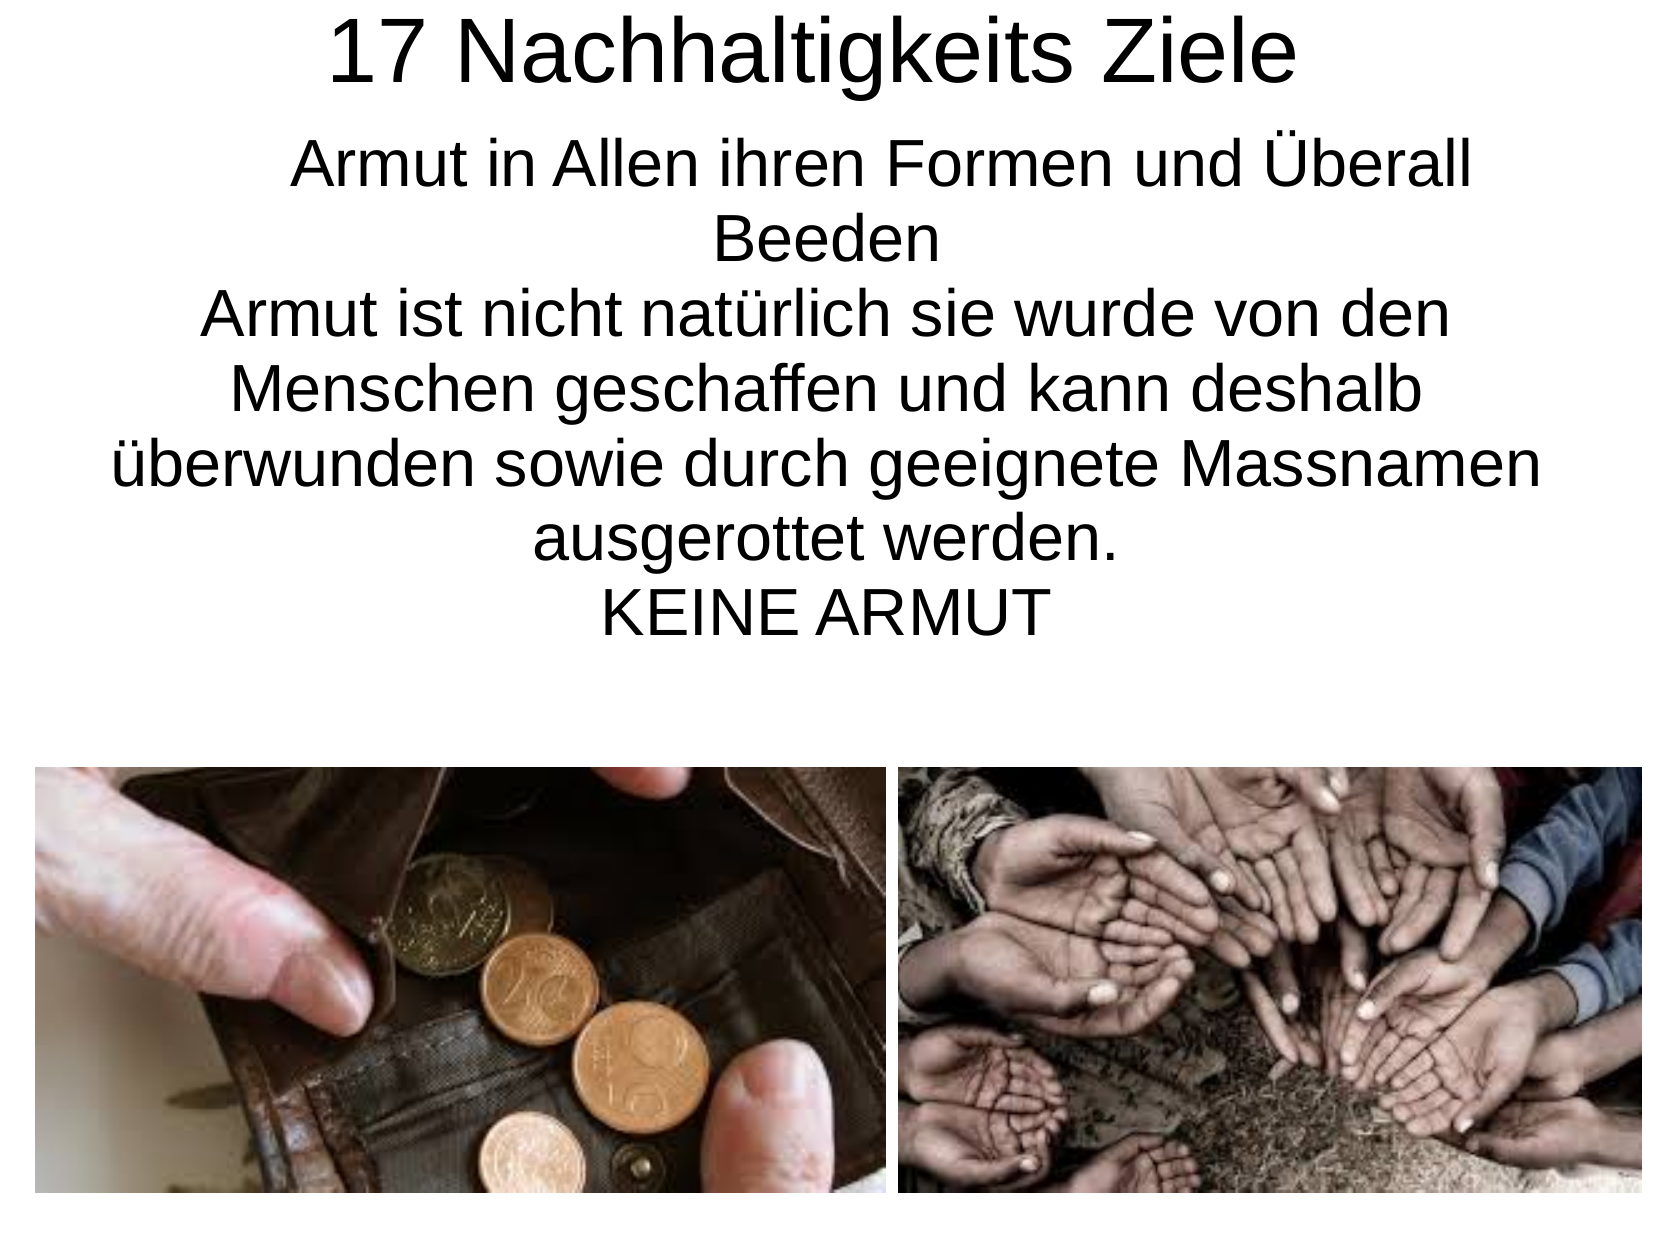

Armut in Allen ihren Formen und Überall Beeden
Armut ist nicht natürlich sie wurde von den Menschen geschaffen und kann deshalb überwunden sowie durch geeignete Massnamen ausgerottet werden.
KEINE ARMUT
# 17 Nachhaltigkeits Ziele